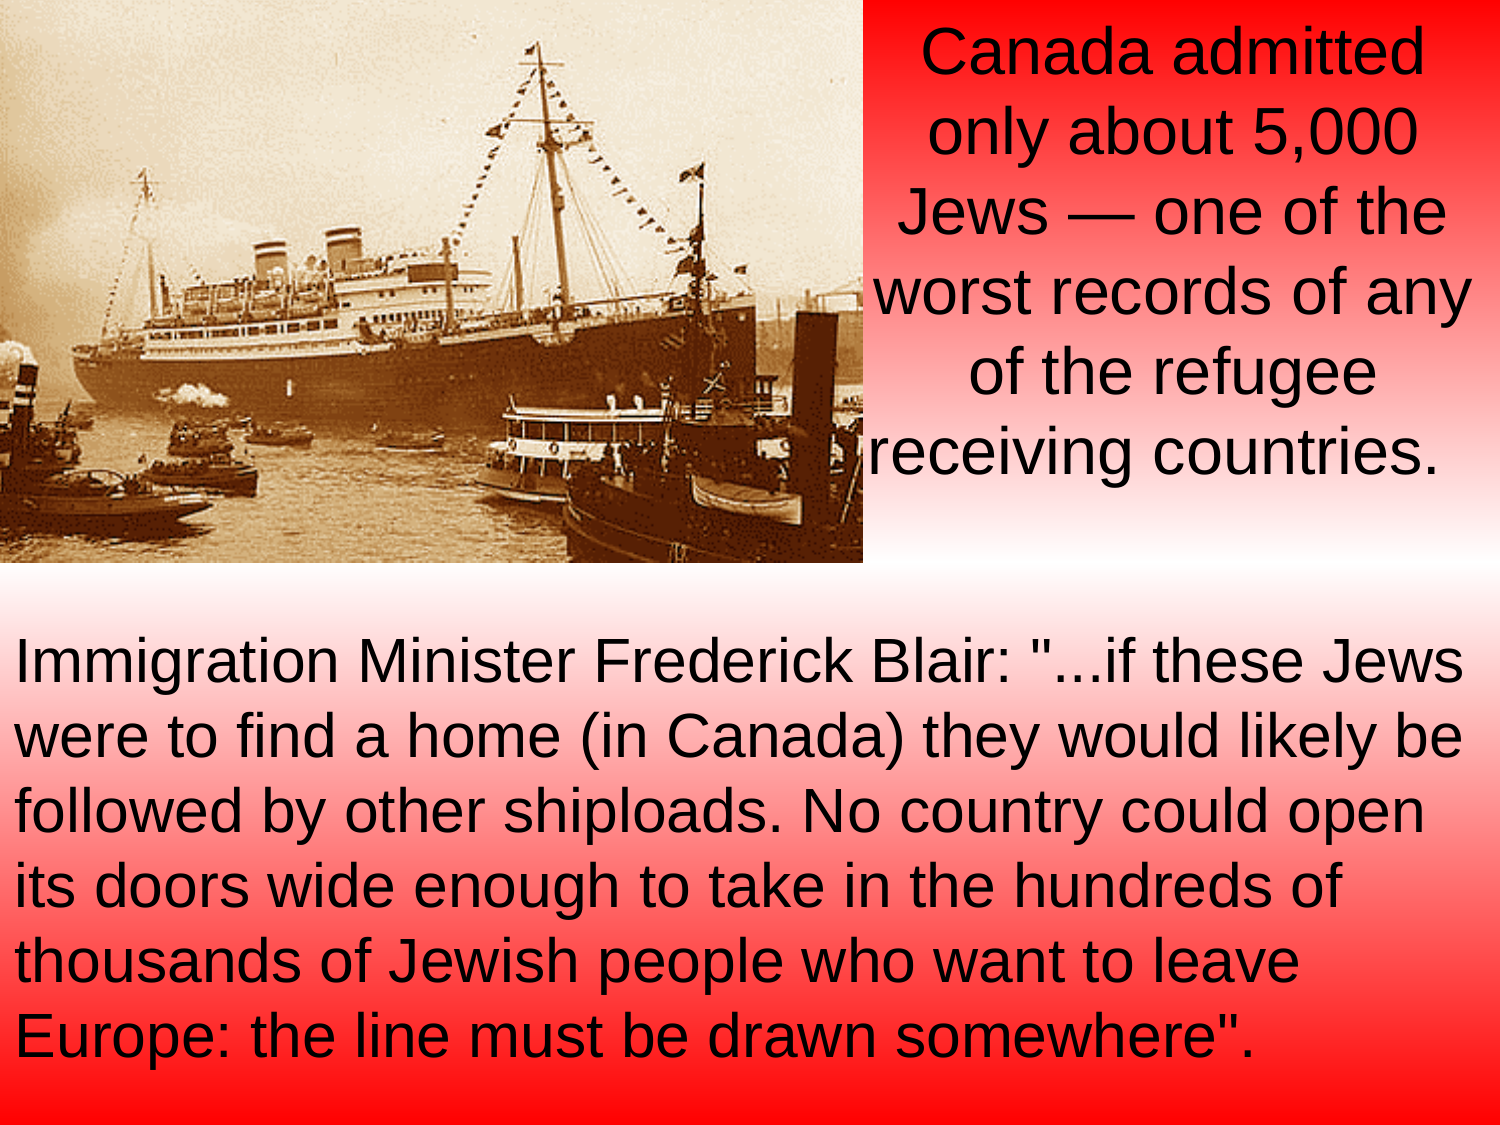

Canada admitted only about 5,000 Jews — one of the worst records of any of the refugee receiving countries.
Immigration Minister Frederick Blair: "...if these Jews were to find a home (in Canada) they would likely be followed by other shiploads. No country could open its doors wide enough to take in the hundreds of thousands of Jewish people who want to leave Europe: the line must be drawn somewhere".